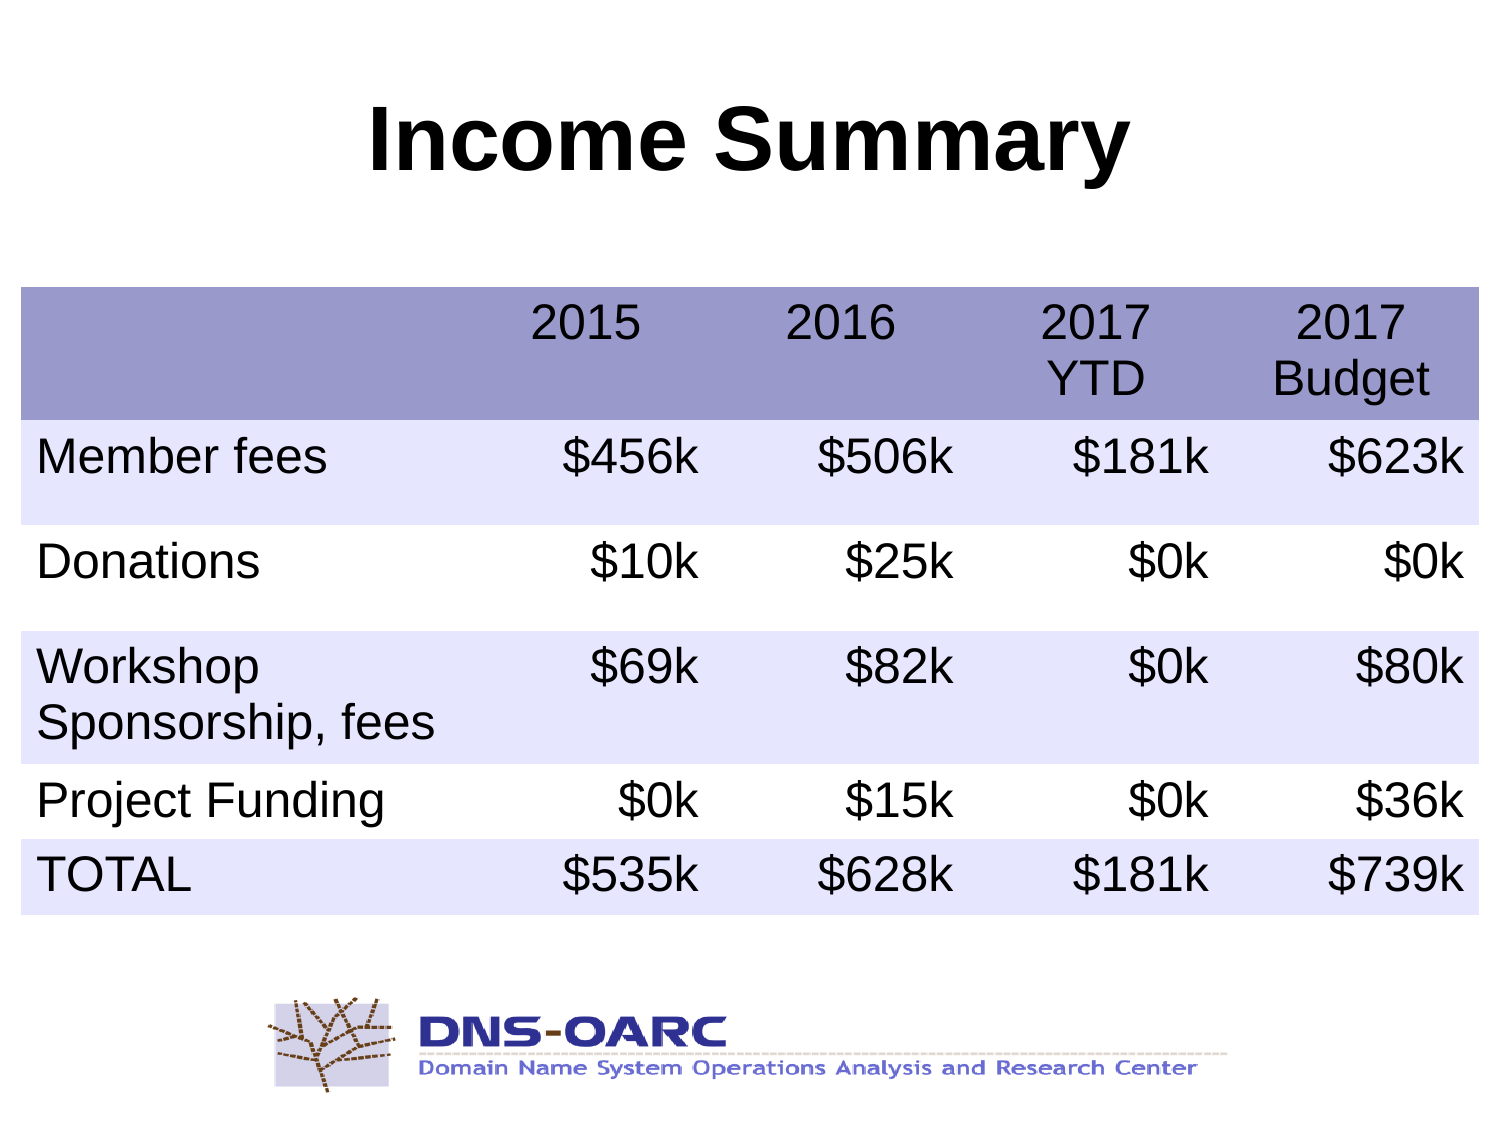

# Income Summary
| | 2015 | 2016 | 2017 YTD | 2017 Budget |
| --- | --- | --- | --- | --- |
| Member fees | $456k | $506k | $181k | $623k |
| Donations | $10k | $25k | $0k | $0k |
| Workshop Sponsorship, fees | $69k | $82k | $0k | $80k |
| Project Funding | $0k | $15k | $0k | $36k |
| TOTAL | $535k | $628k | $181k | $739k |